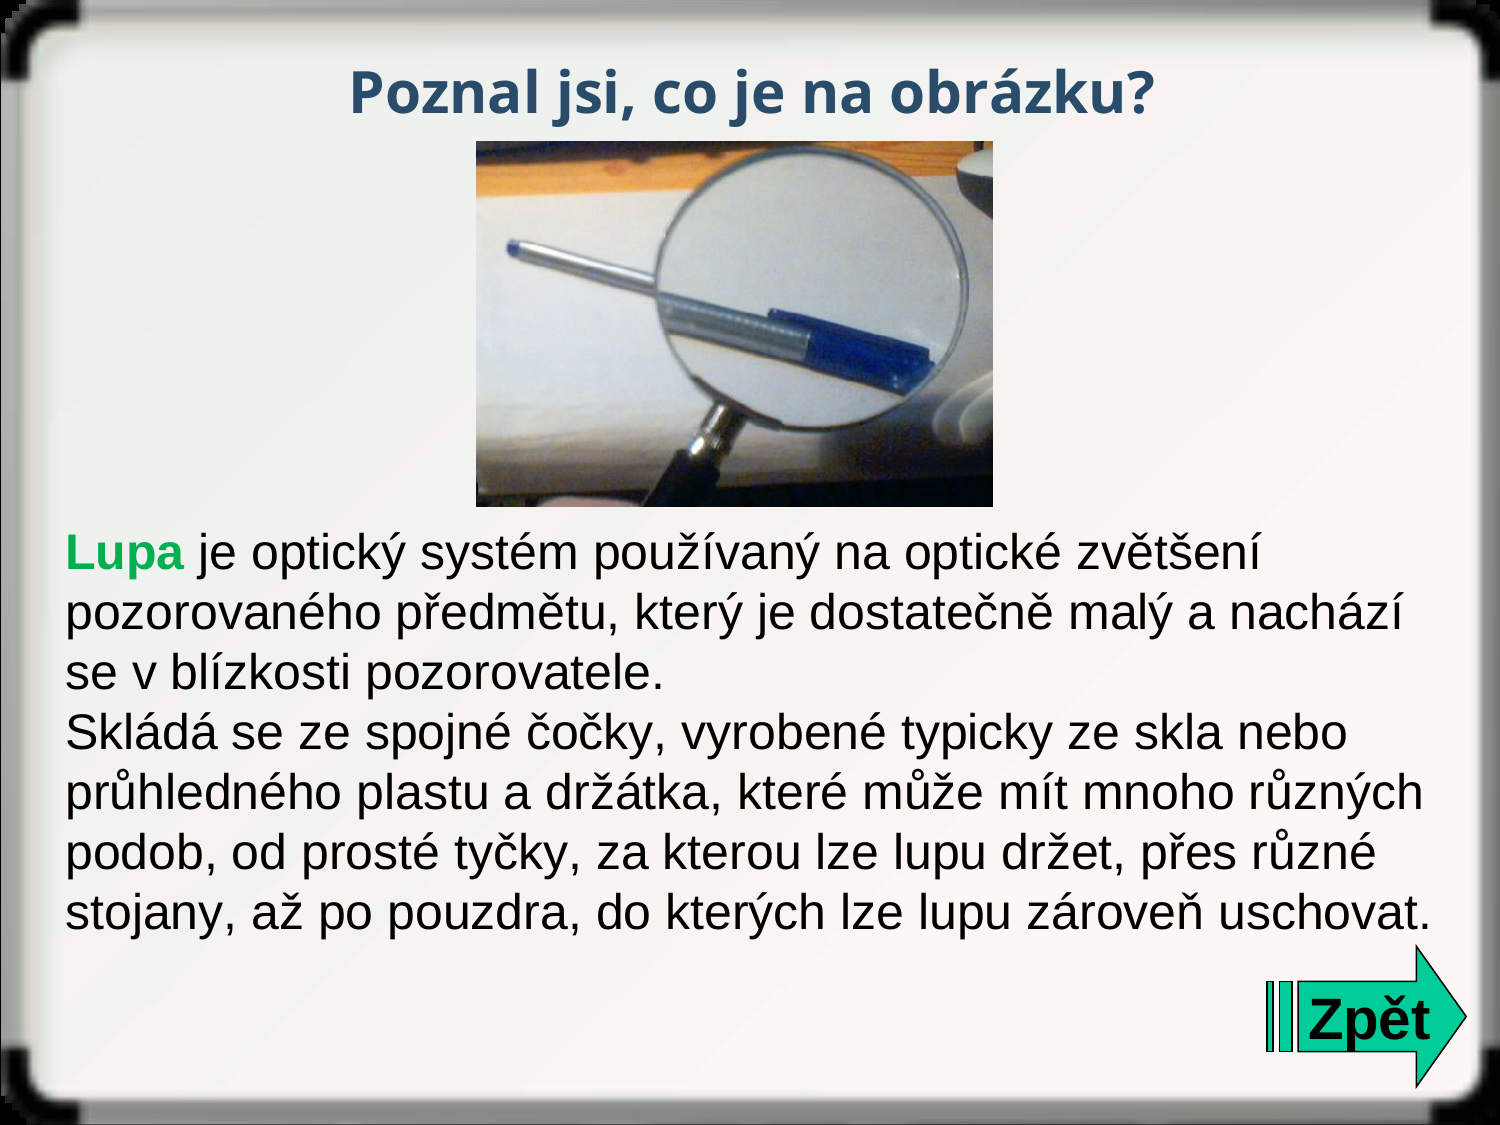

Poznal jsi, co je na obrázku?
Lupa je optický systém používaný na optické zvětšení pozorovaného předmětu, který je dostatečně malý a nachází se v blízkosti pozorovatele.
Skládá se ze spojné čočky, vyrobené typicky ze skla nebo průhledného plastu a držátka, které může mít mnoho různých podob, od prosté tyčky, za kterou lze lupu držet, přes různé stojany, až po pouzdra, do kterých lze lupu zároveň uschovat.
Zpět